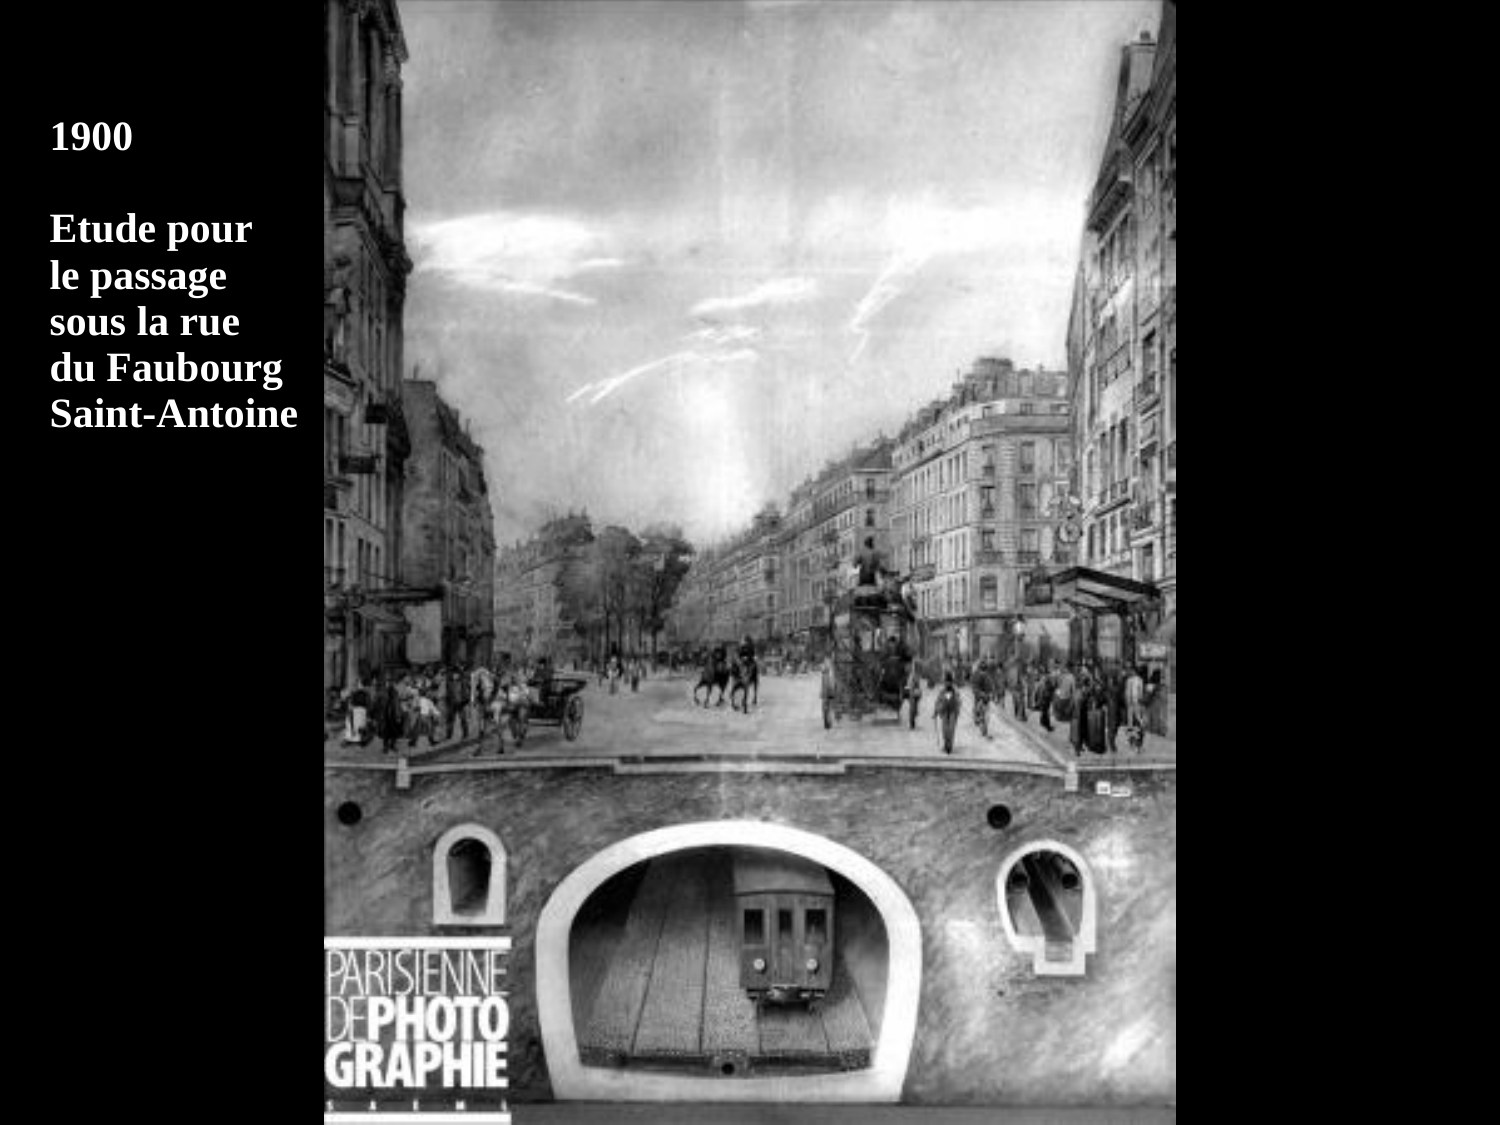

1900
Etude pour
le passage
sous la rue
du Faubourg
Saint-Antoine